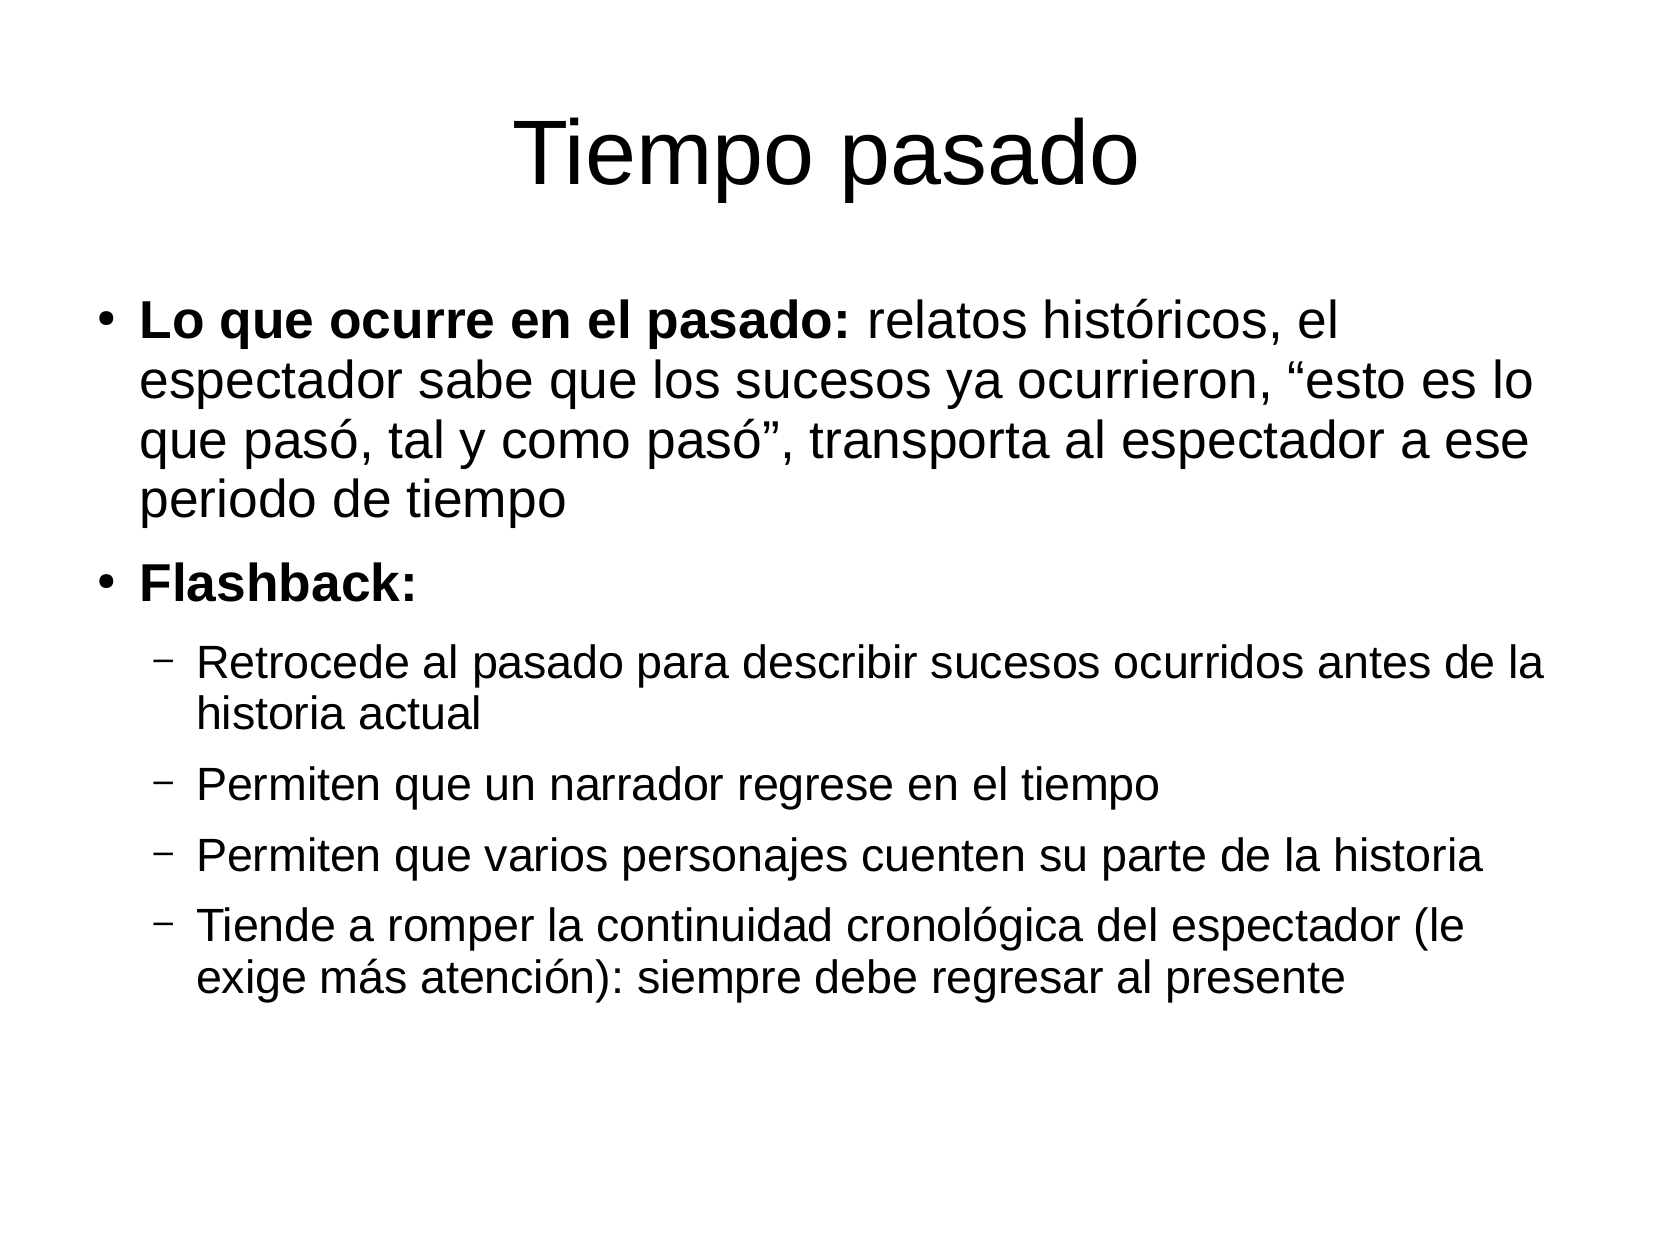

# Tiempo pasado
Lo que ocurre en el pasado: relatos históricos, el espectador sabe que los sucesos ya ocurrieron, “esto es lo que pasó, tal y como pasó”, transporta al espectador a ese periodo de tiempo
Flashback:
Retrocede al pasado para describir sucesos ocurridos antes de la historia actual
Permiten que un narrador regrese en el tiempo
Permiten que varios personajes cuenten su parte de la historia
Tiende a romper la continuidad cronológica del espectador (le exige más atención): siempre debe regresar al presente